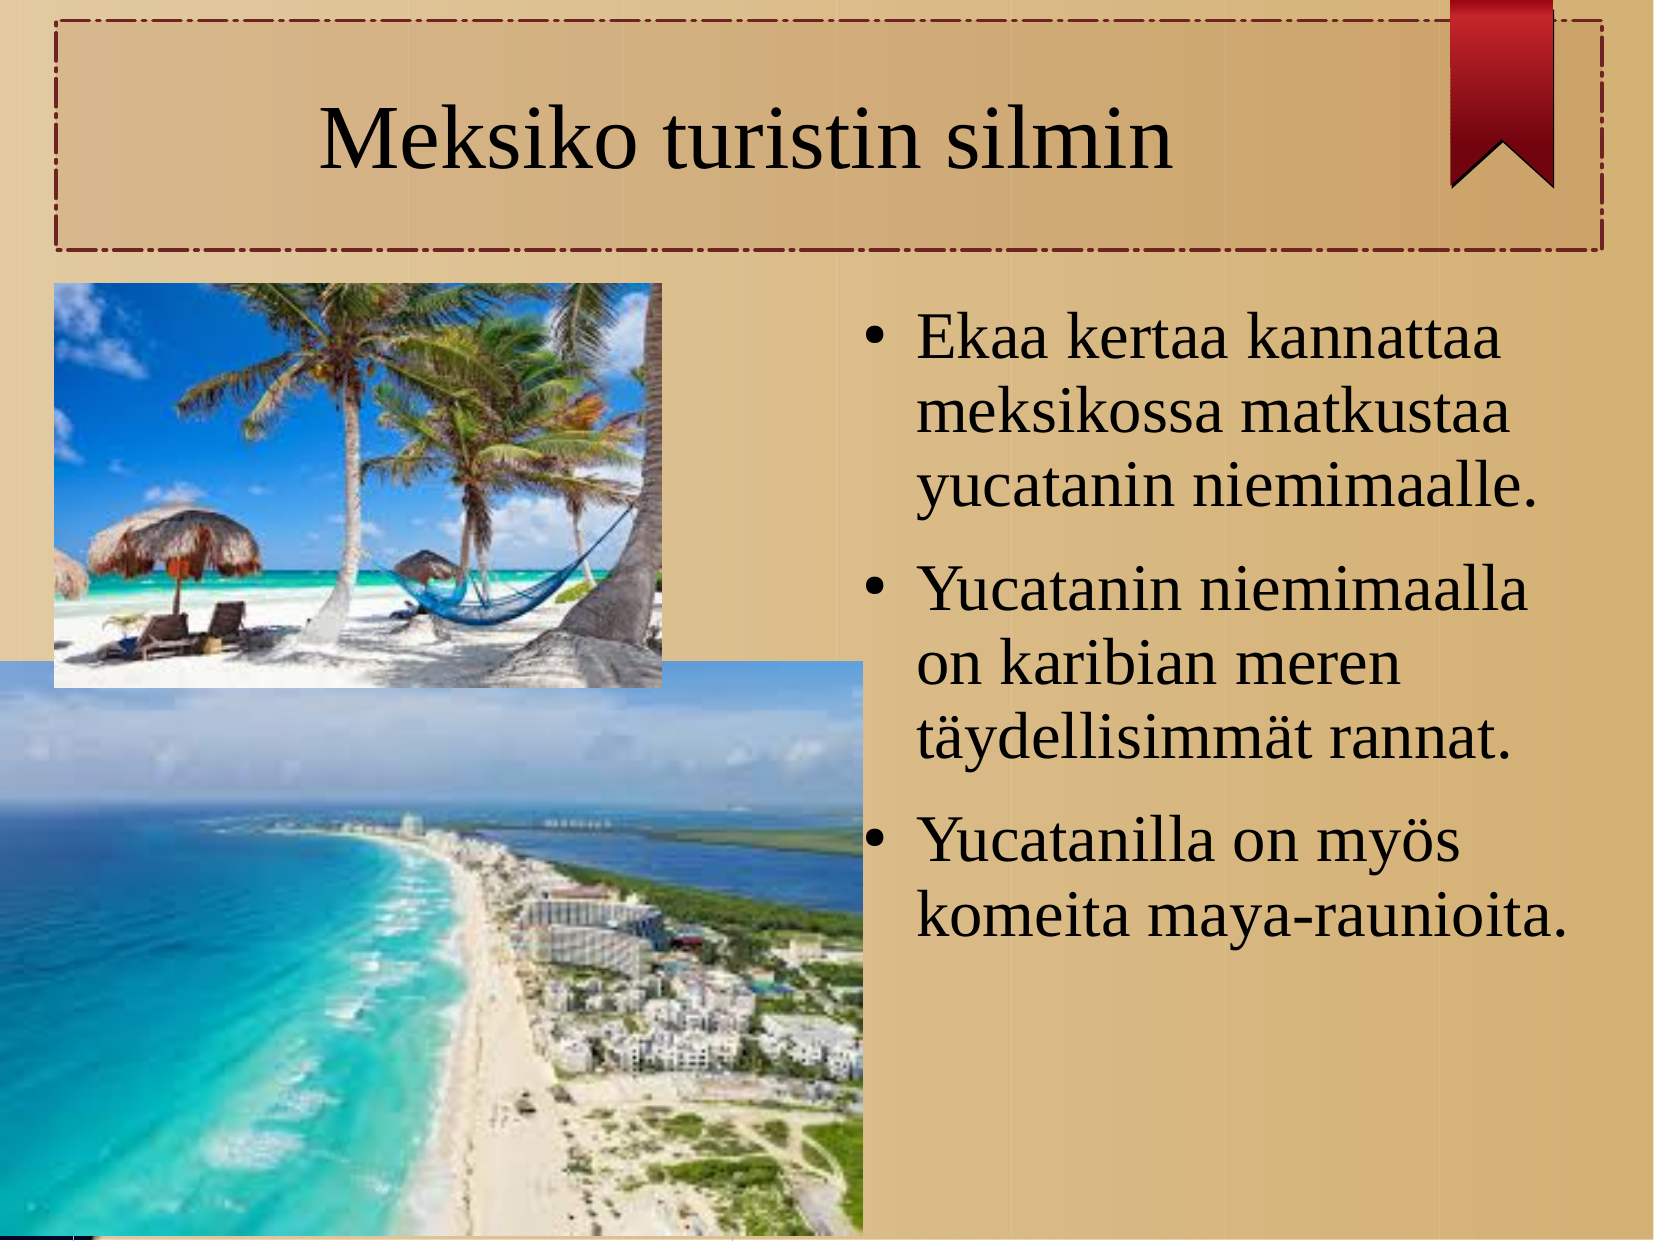

# Meksiko turistin silmin
Ekaa kertaa kannattaa meksikossa matkustaa yucatanin niemimaalle.
Yucatanin niemimaalla on karibian meren täydellisimmät rannat.
Yucatanilla on myös komeita maya-raunioita.
### Chart
| Category | Sarake 1 | Sarake 2 | Sarake 3 |
|---|---|---|---|
| Rivi 1 | 9.1 | 3.2 | 4.54 |
| Rivi 2 | 2.4 | 8.8 | 9.65 |
| Rivi 3 | 3.1 | 1.5 | 3.7 |
| Rivi 4 | 4.3 | 9.02 | 6.2 |